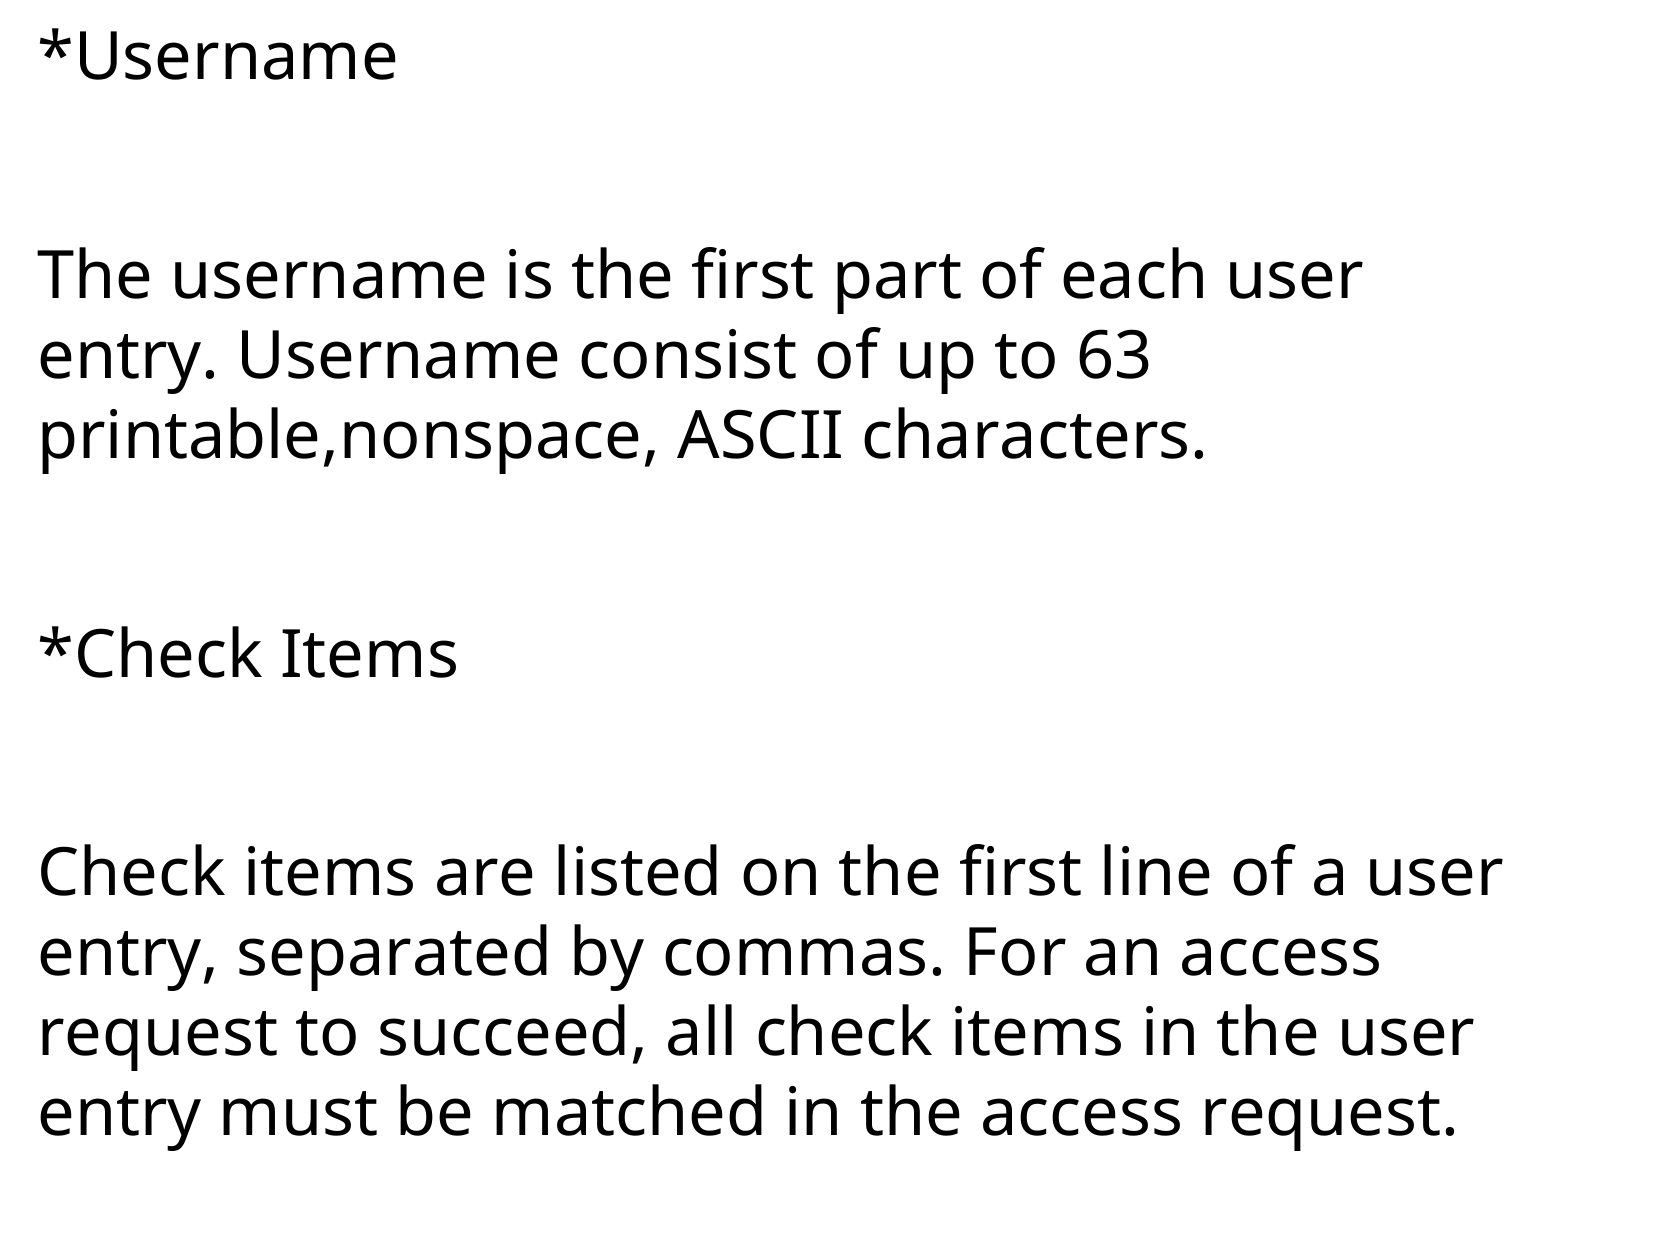

# *Username
The username is the first part of each user entry. Username consist of up to 63 printable,nonspace, ASCII characters.
*Check Items
Check items are listed on the first line of a user entry, separated by commas. For an access request to succeed, all check items in the user entry must be matched in the access request.
N.B: The line in the user entry that contains the username and check items must not exceed 255 characters.